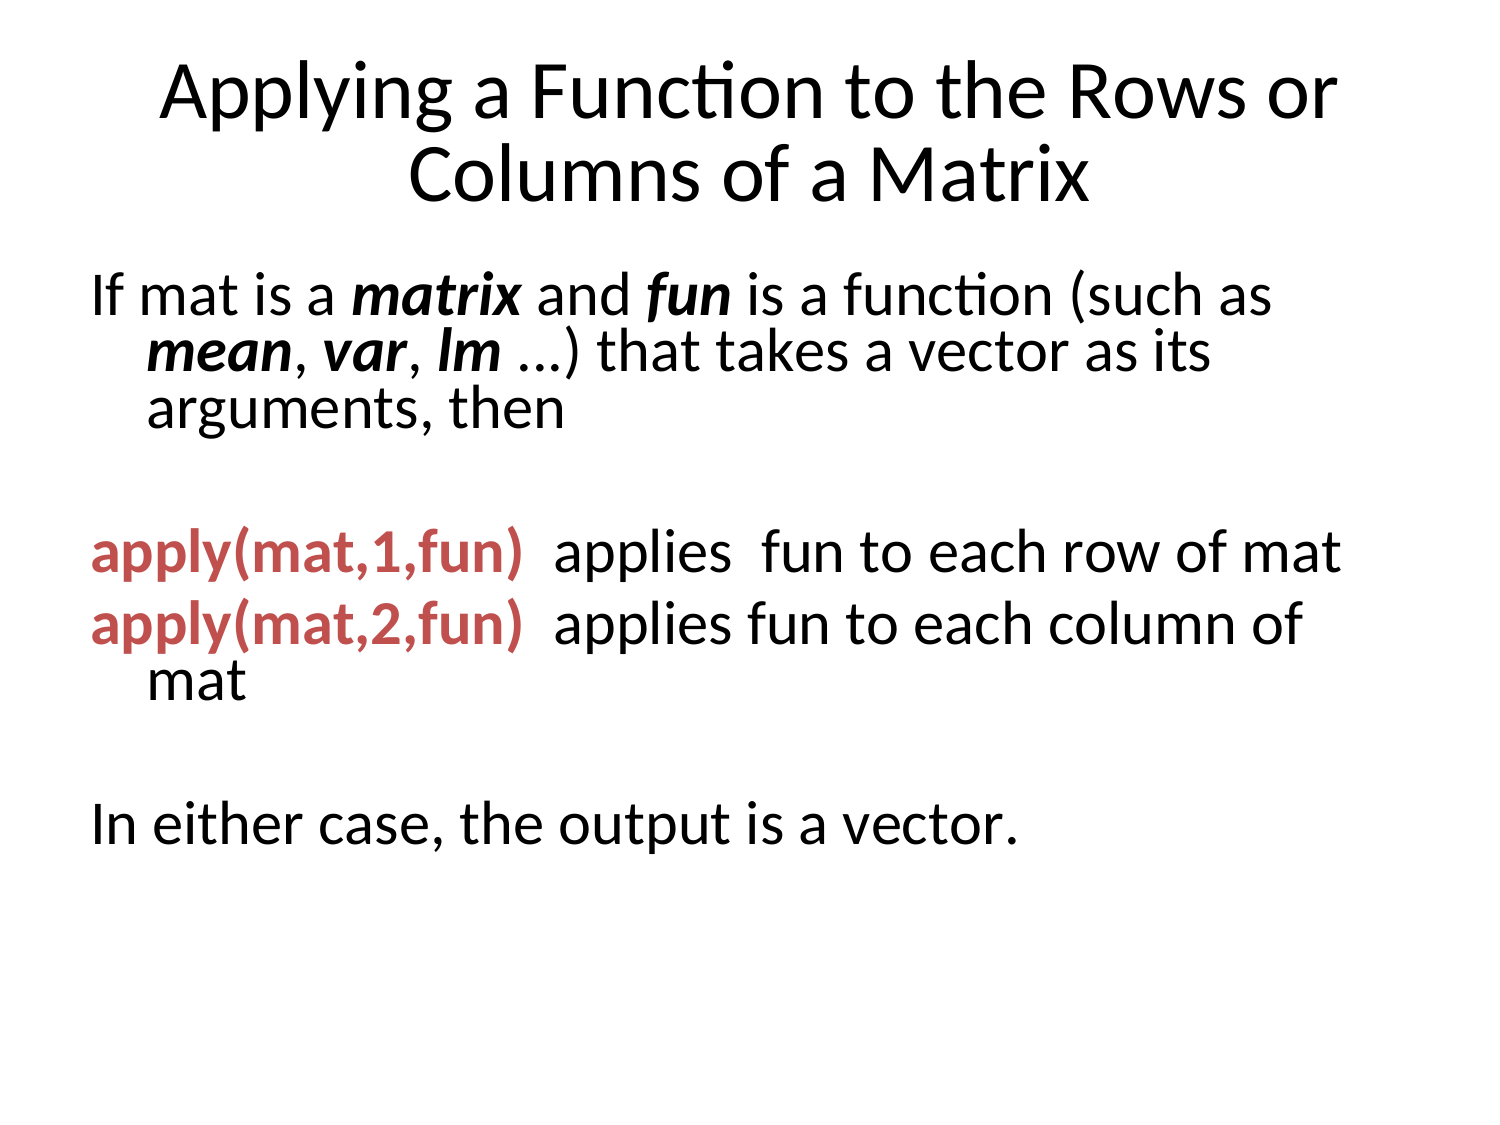

# Applying a Function to the Rows or Columns of a Matrix
If mat is a matrix and fun is a function (such as mean, var, lm ...) that takes a vector as its arguments, then
apply(mat,1,fun) applies fun to each row of mat
apply(mat,2,fun) applies fun to each column of mat
In either case, the output is a vector.